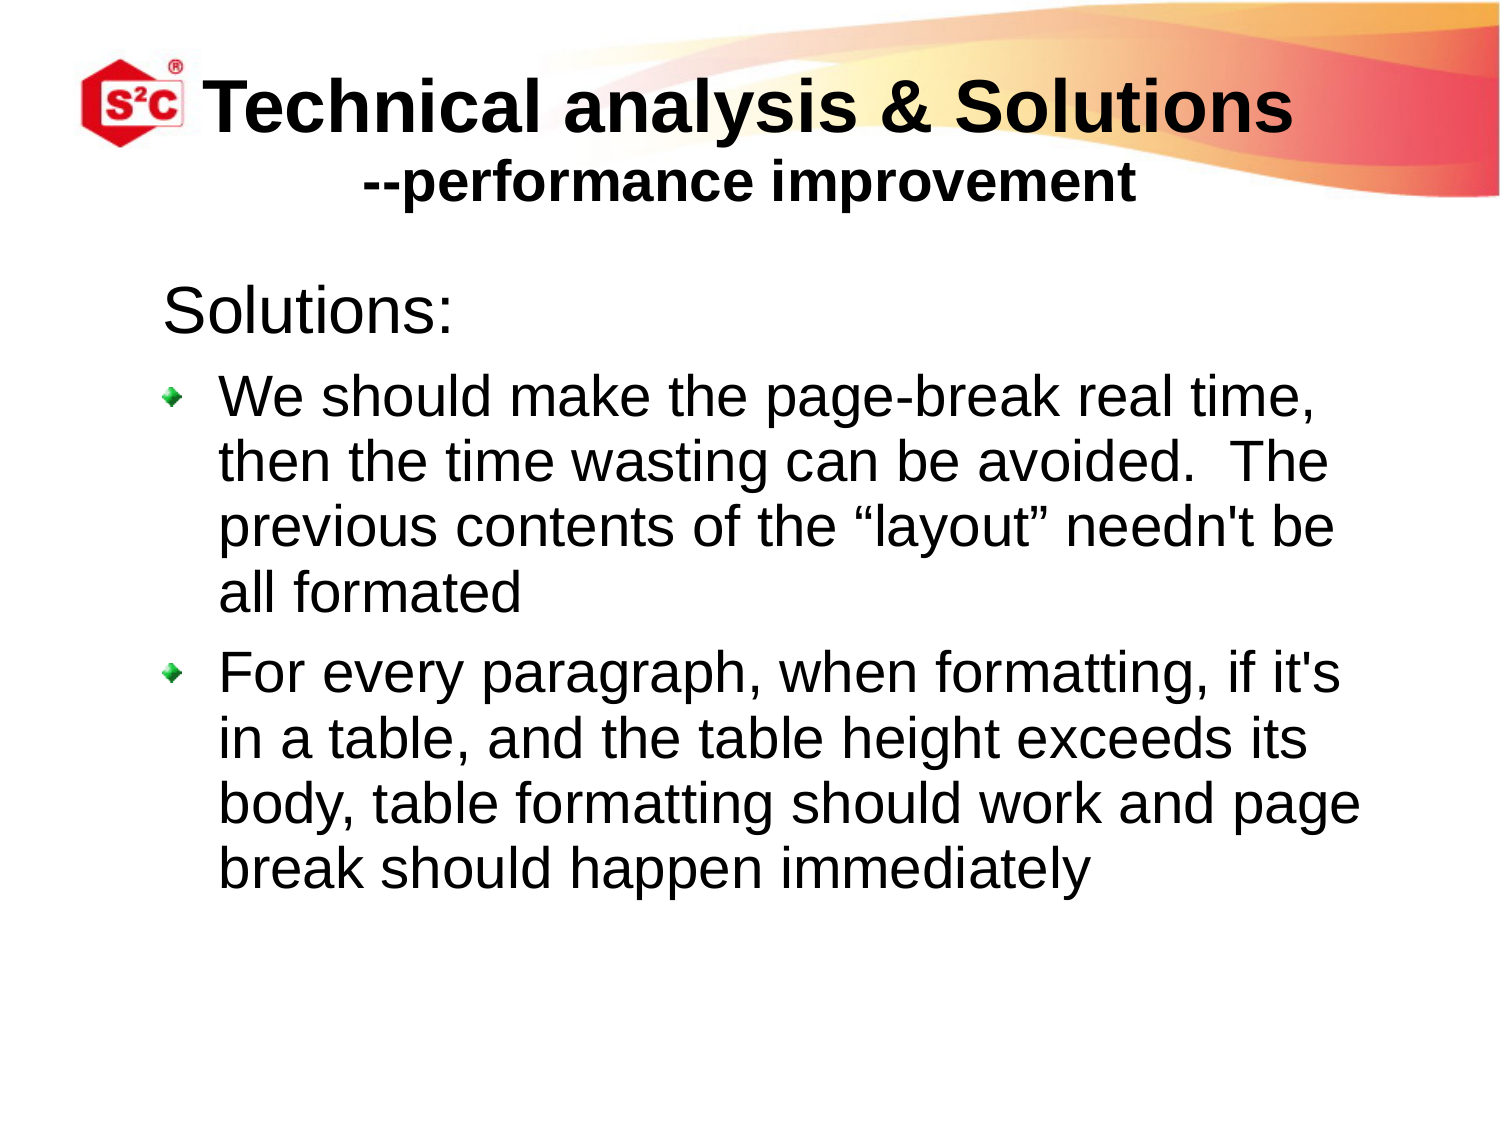

# Technical analysis & Solutions --performance improvement
Solutions:
We should make the page-break real time, then the time wasting can be avoided. The previous contents of the “layout” needn't be all formated
For every paragraph, when formatting, if it's in a table, and the table height exceeds its body, table formatting should work and page break should happen immediately